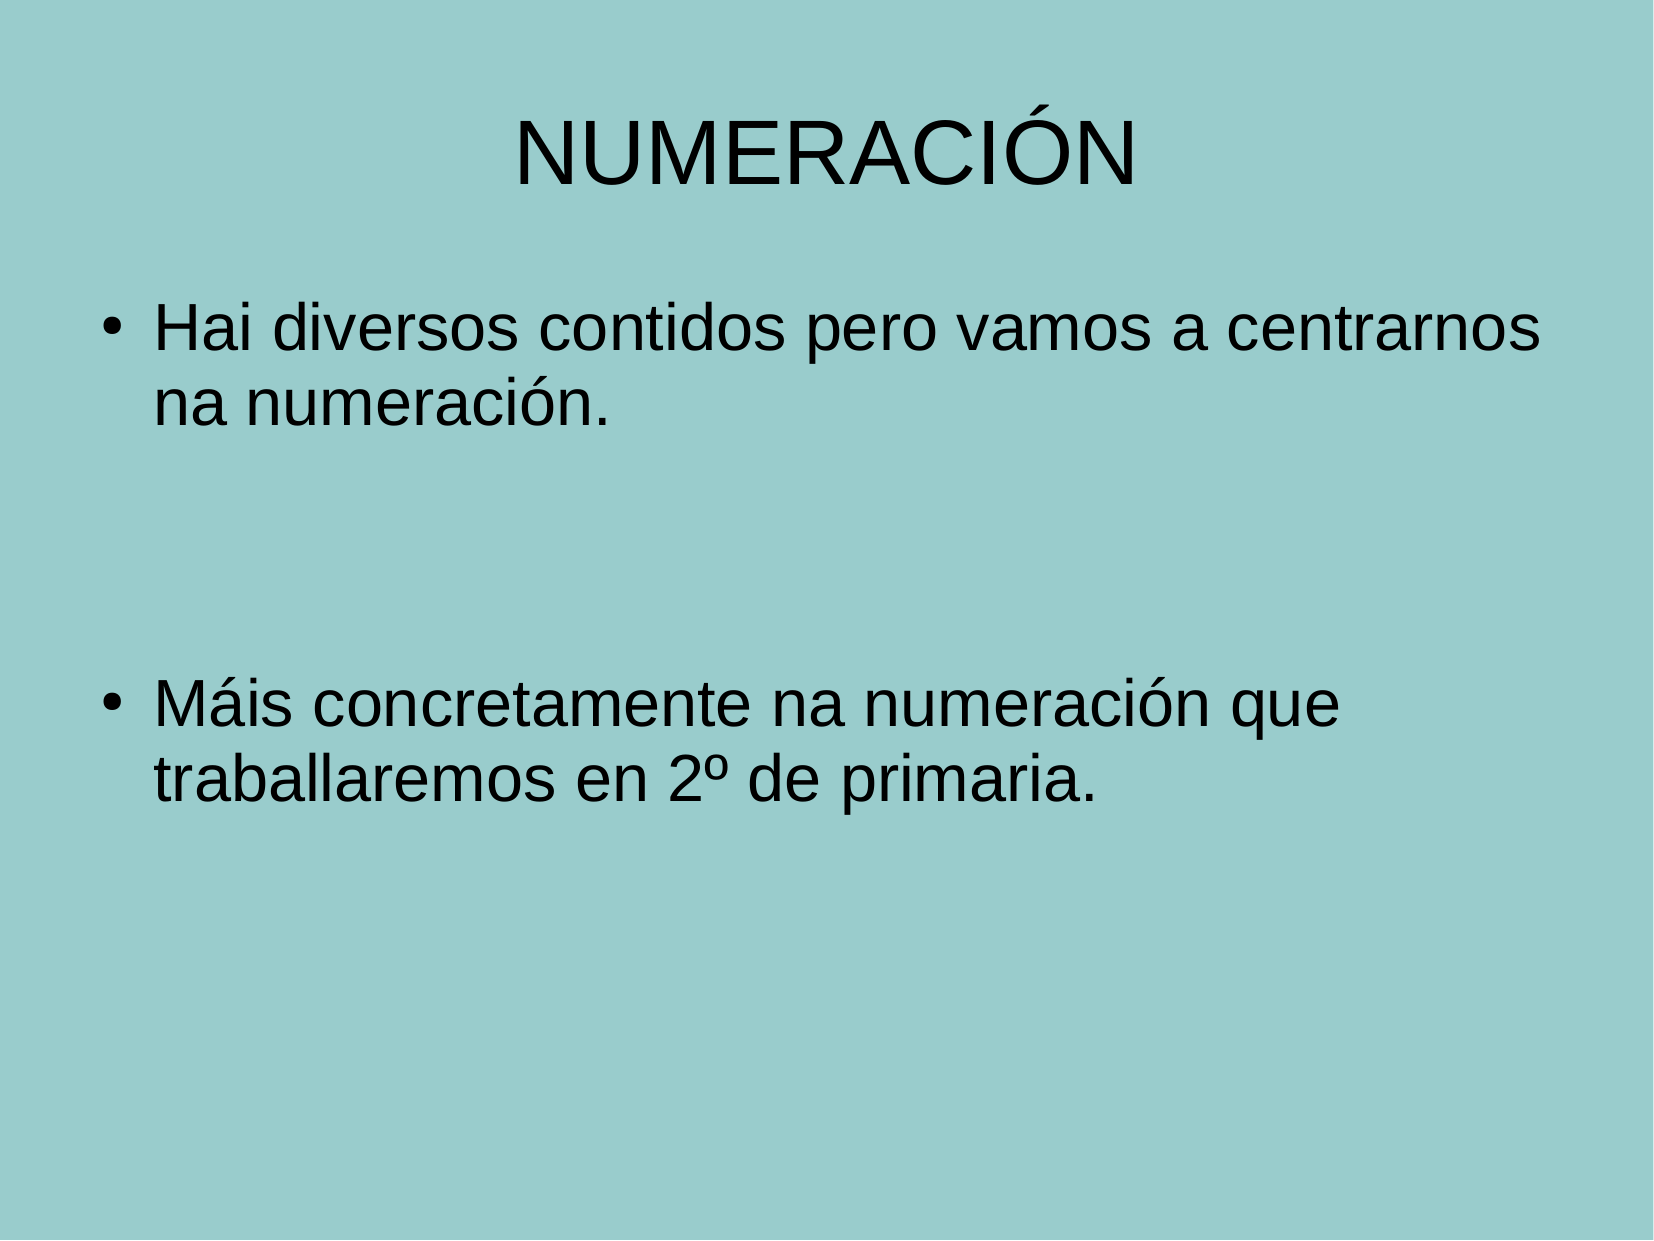

# NUMERACIÓN
Hai diversos contidos pero vamos a centrarnos na numeración.
Máis concretamente na numeración que traballaremos en 2º de primaria.